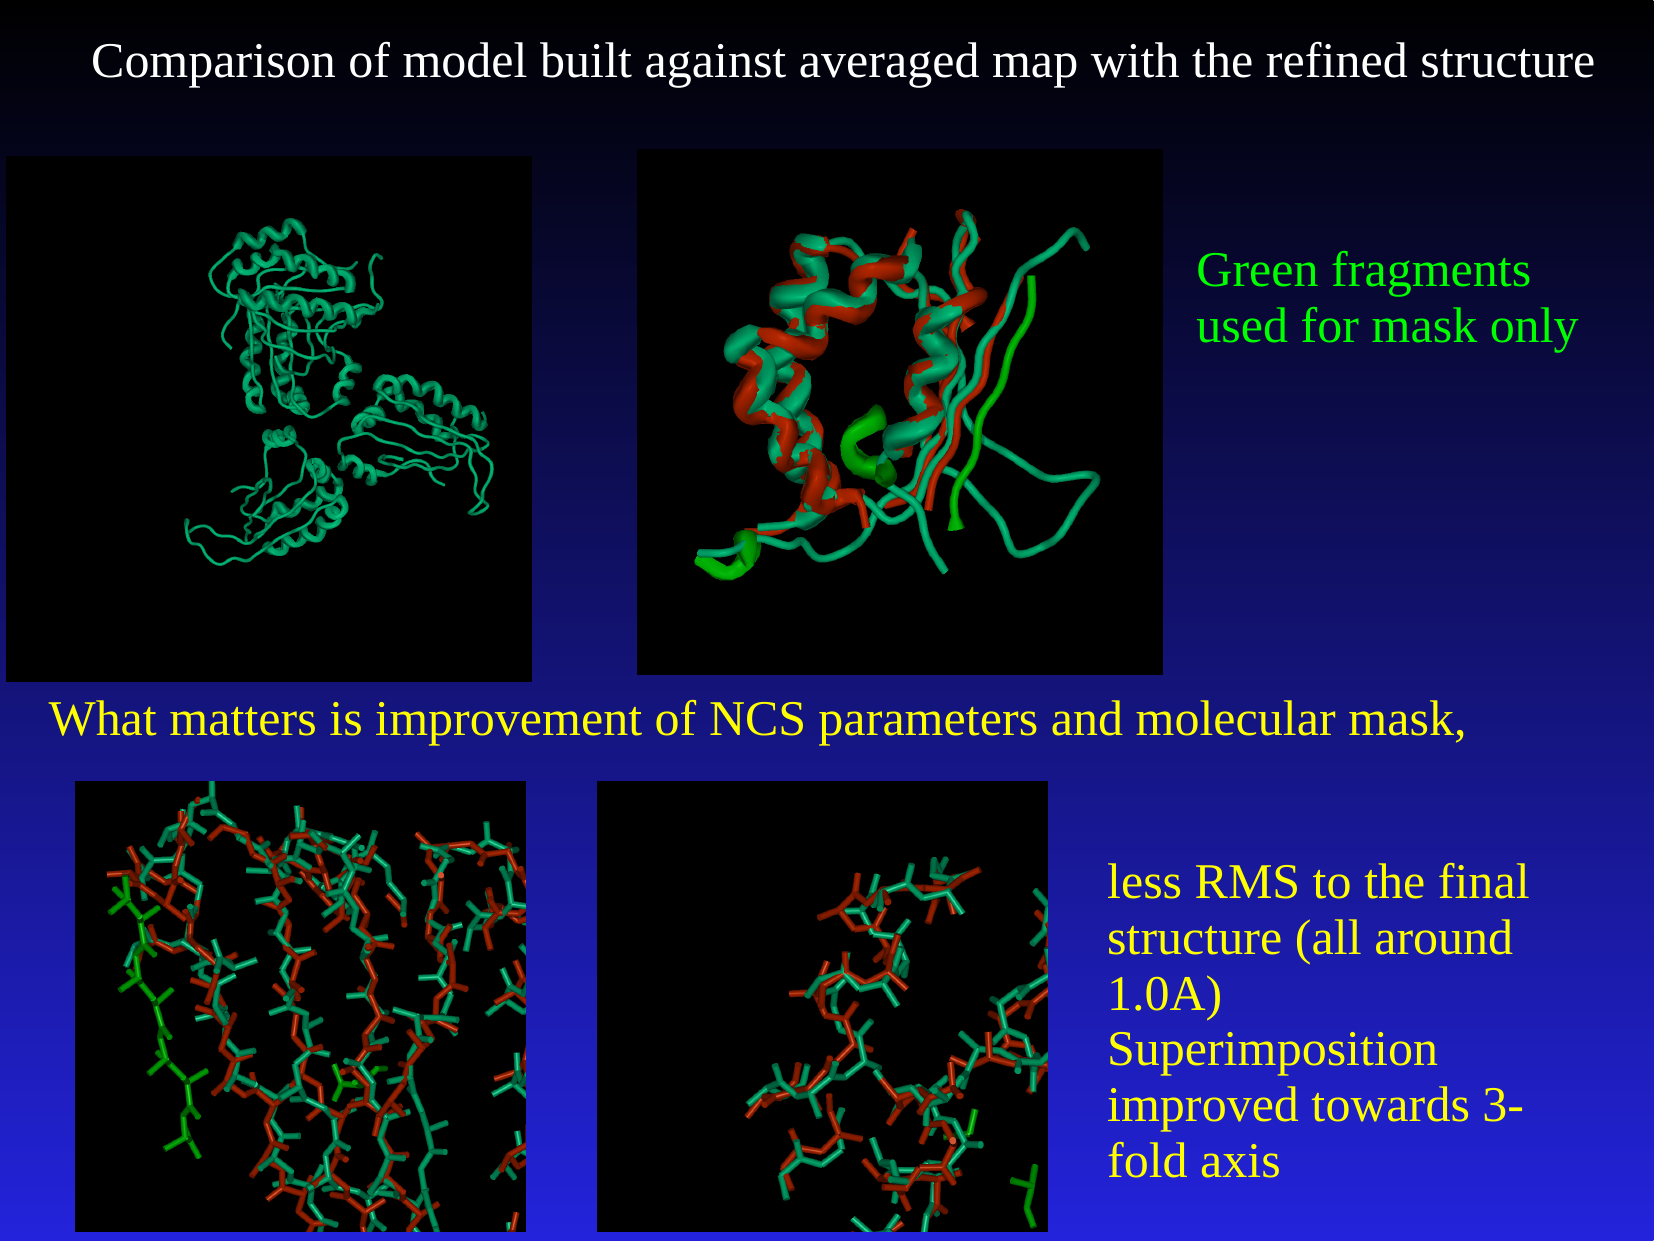

Comparison of model built against averaged map with the refined structure
Green fragments
used for mask only
What matters is improvement of NCS parameters and molecular mask,
less RMS to the final structure (all around 1.0A)
Superimposition improved towards 3-fold axis